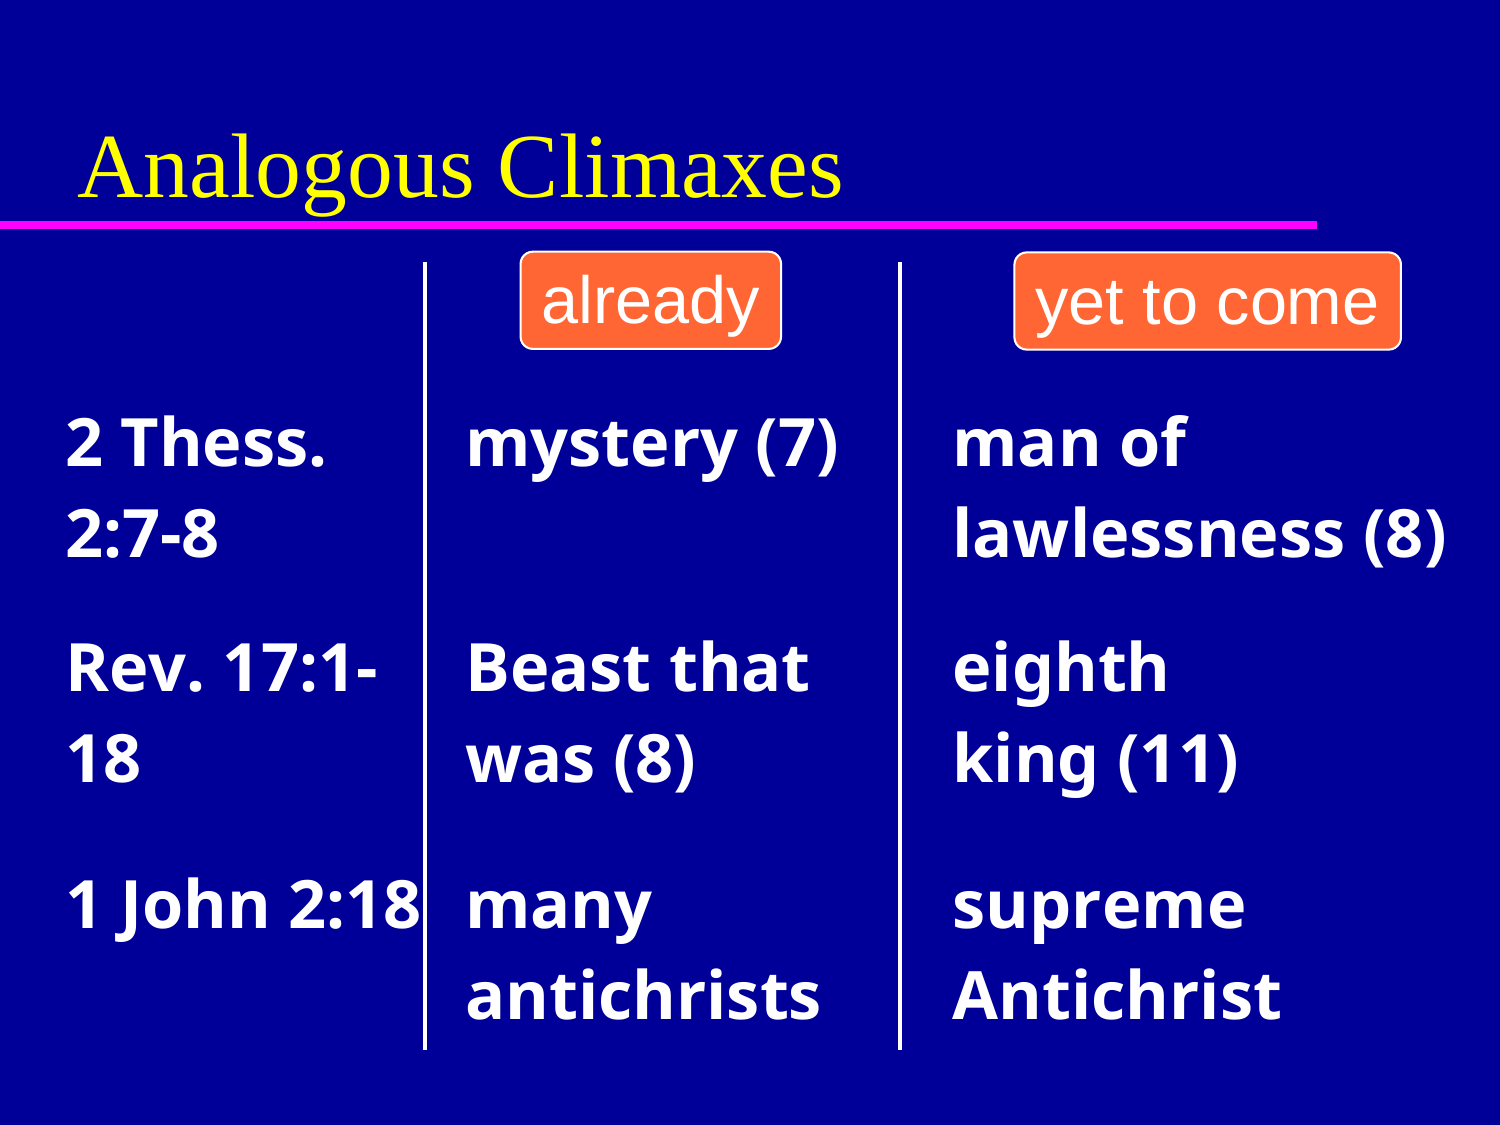

# Analogous Climaxes
already
yet to come
2 Thess. 2:7-8
mystery (7)
man of lawlessness (8)
Rev. 17:1-18
Beast that was (8)
eighth king (11)
1 John 2:18
many antichrists
supreme Antichrist